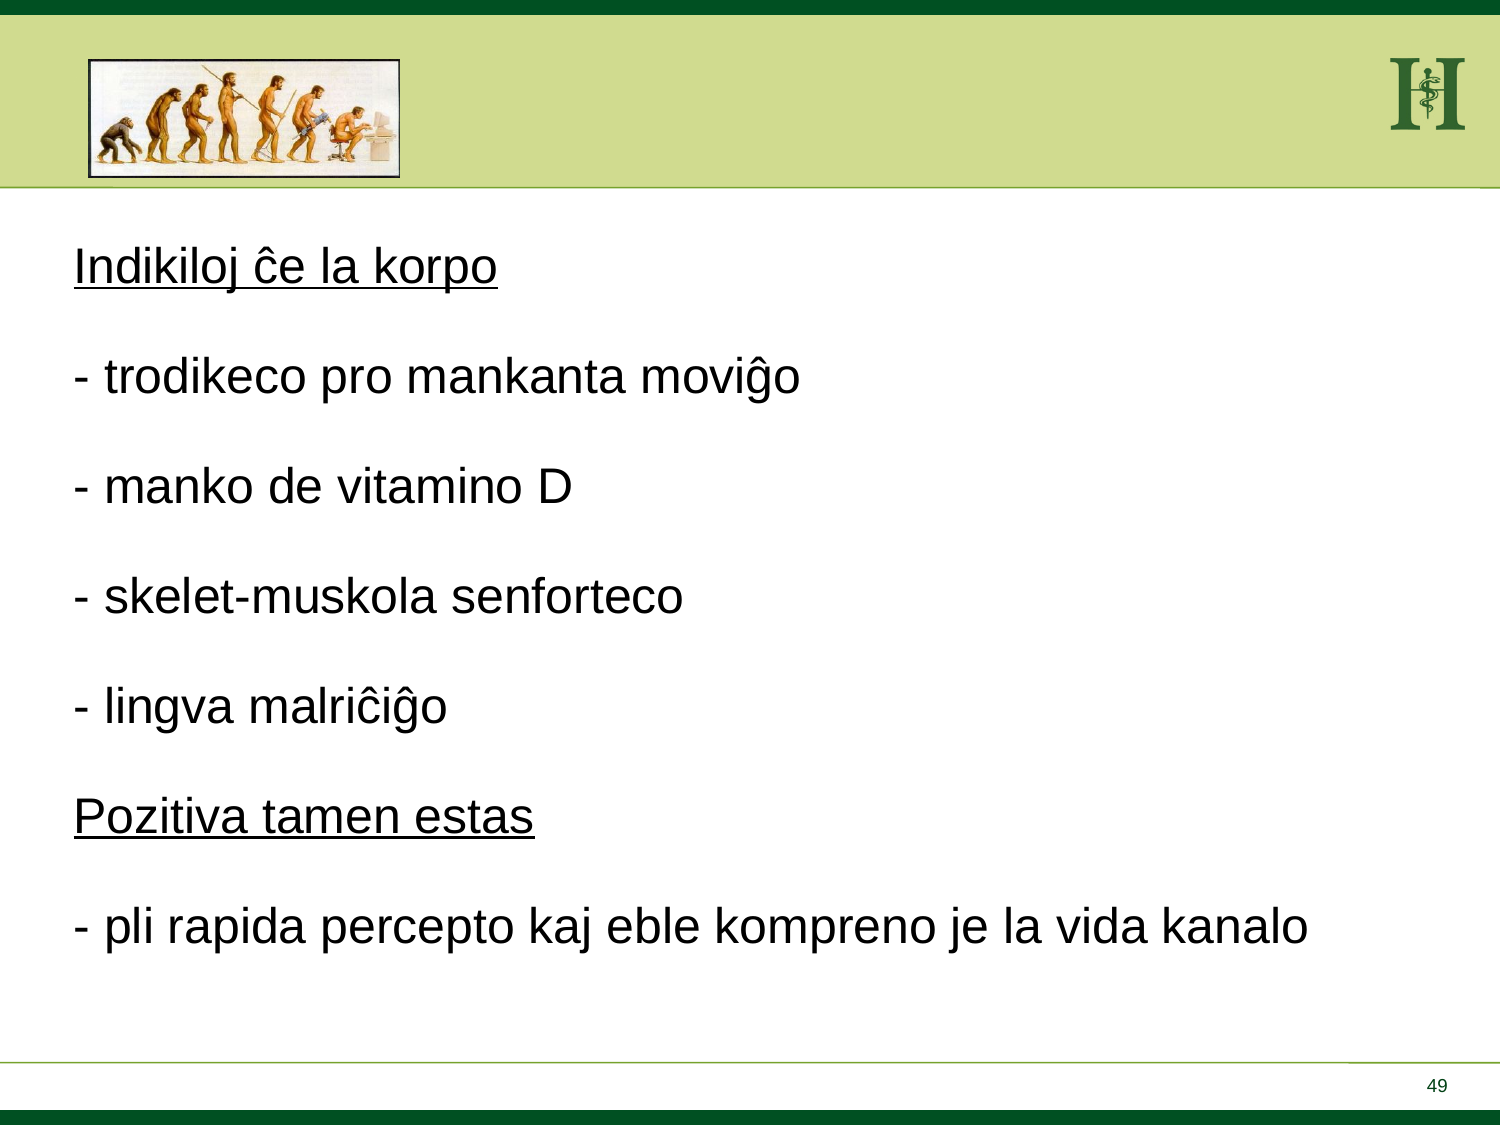

#
Indikiloj ĉe la korpo
- trodikeco pro mankanta moviĝo
- manko de vitamino D
- skelet-muskola senforteco
- lingva malriĉiĝo
Pozitiva tamen estas
- pli rapida percepto kaj eble kompreno je la vida kanalo